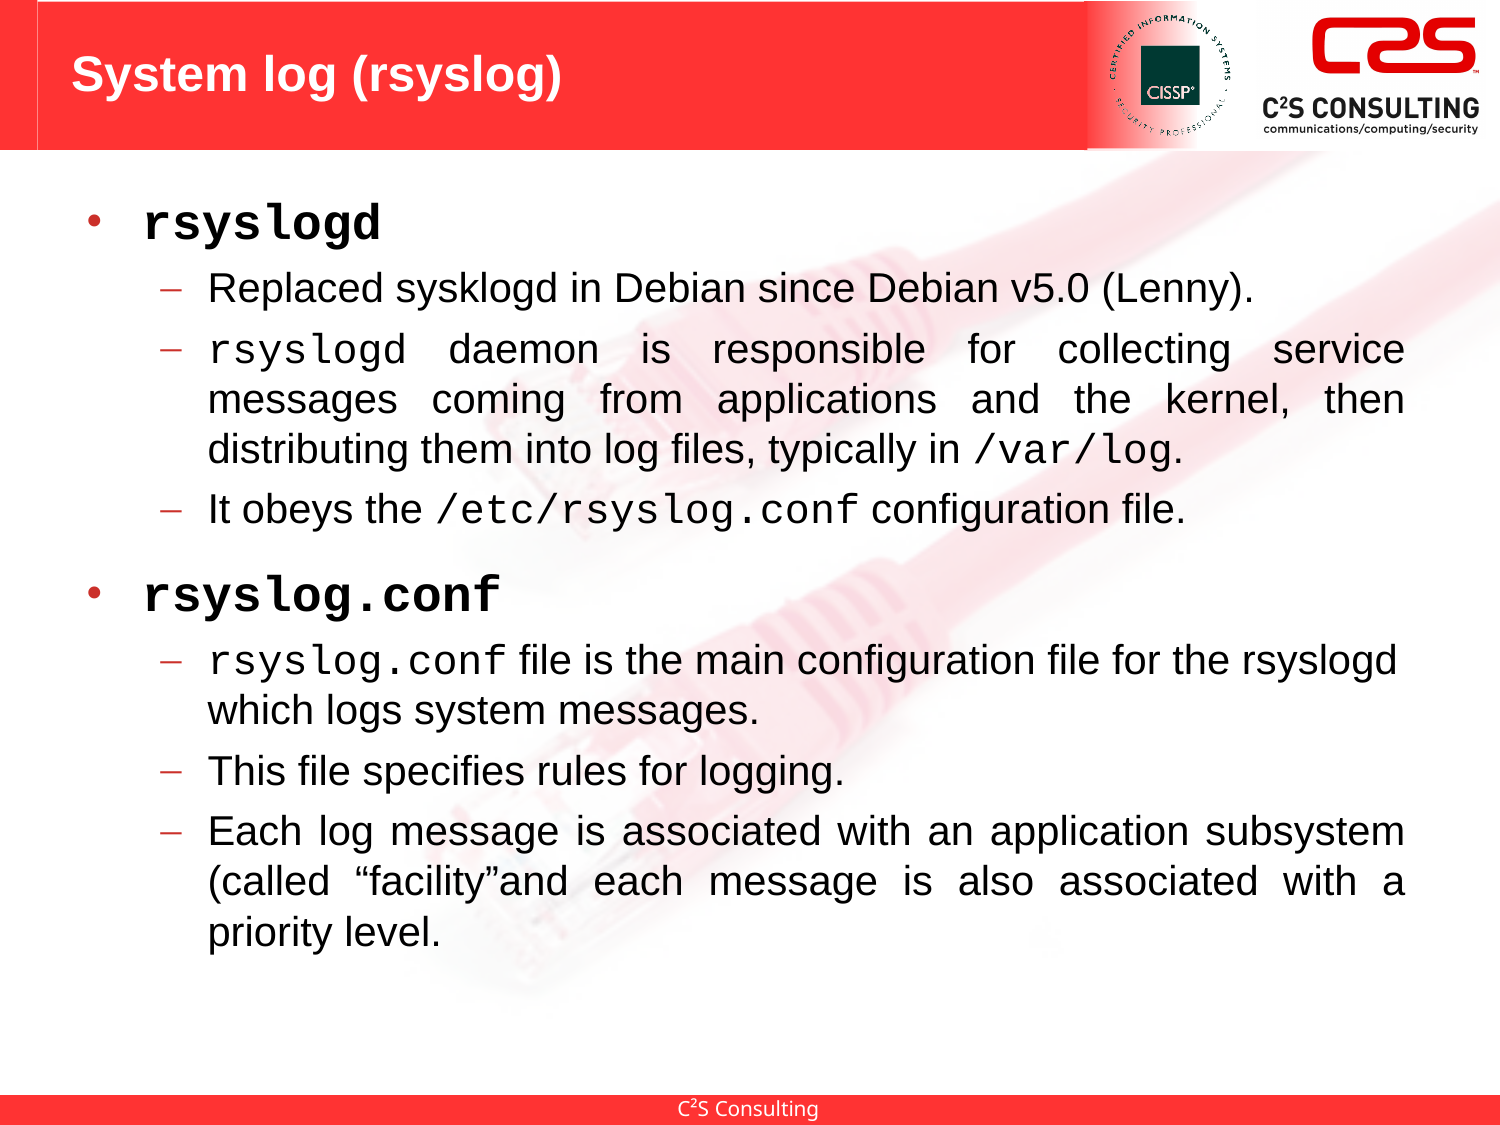

# System log (rsyslog)
rsyslogd
Replaced sysklogd in Debian since Debian v5.0 (Lenny).
rsyslogd daemon is responsible for collecting service messages coming from applications and the kernel, then distributing them into log files, typically in /var/log.
It obeys the /etc/rsyslog.conf configuration file.
rsyslog.conf
rsyslog.conf file is the main configuration file for the rsyslogd which logs system messages.
This file specifies rules for logging.
Each log message is associated with an application subsystem (called “facility”and each message is also associated with a priority level.